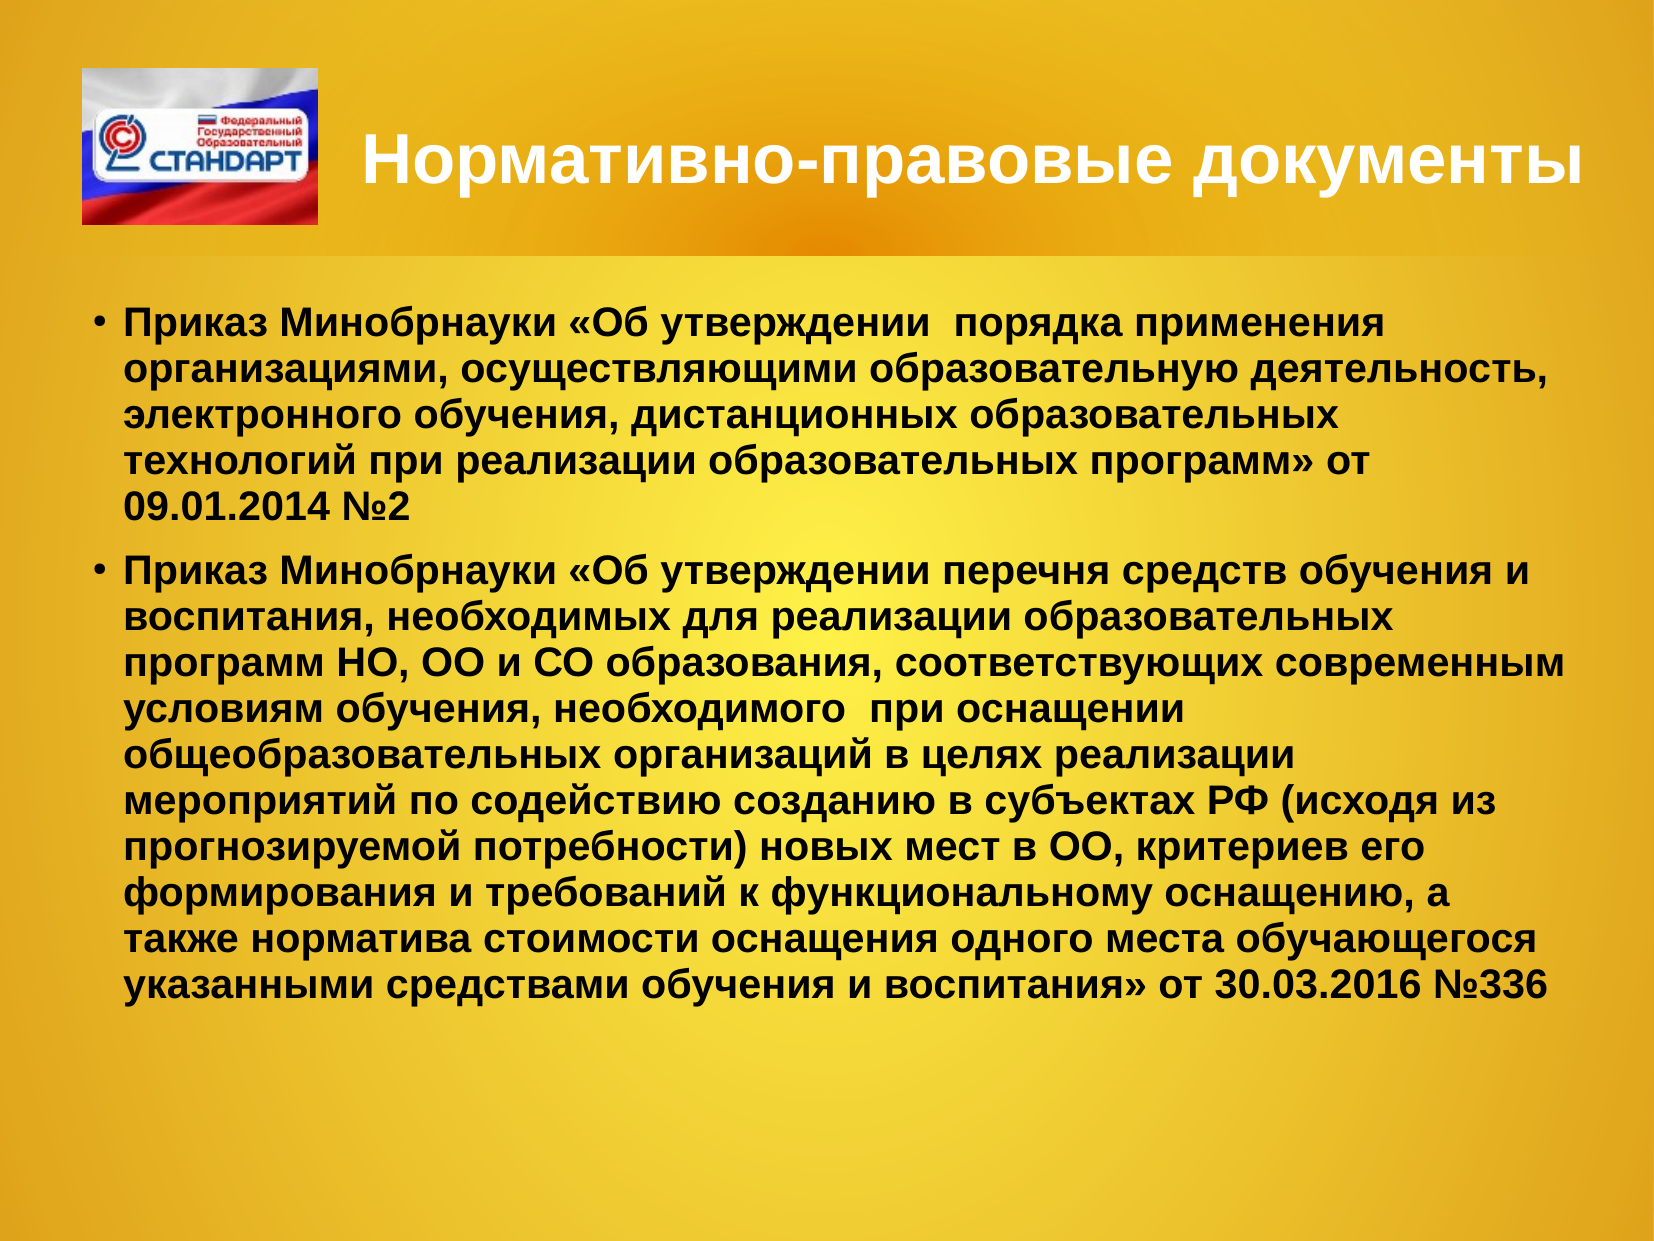

# Нормативно-правовые документы
Приказ Минобрнауки «Об утверждении порядка применения организациями, осуществляющими образовательную деятельность, электронного обучения, дистанционных образовательных технологий при реализации образовательных программ» от 09.01.2014 №2
Приказ Минобрнауки «Об утверждении перечня средств обучения и воспитания, необходимых для реализации образовательных программ НО, ОО и СО образования, соответствующих современным условиям обучения, необходимого при оснащении общеобразовательных организаций в целях реализации мероприятий по содействию созданию в субъектах РФ (исходя из прогнозируемой потребности) новых мест в ОО, критериев его формирования и требований к функциональному оснащению, а также норматива стоимости оснащения одного места обучающегося указанными средствами обучения и воспитания» от 30.03.2016 №336